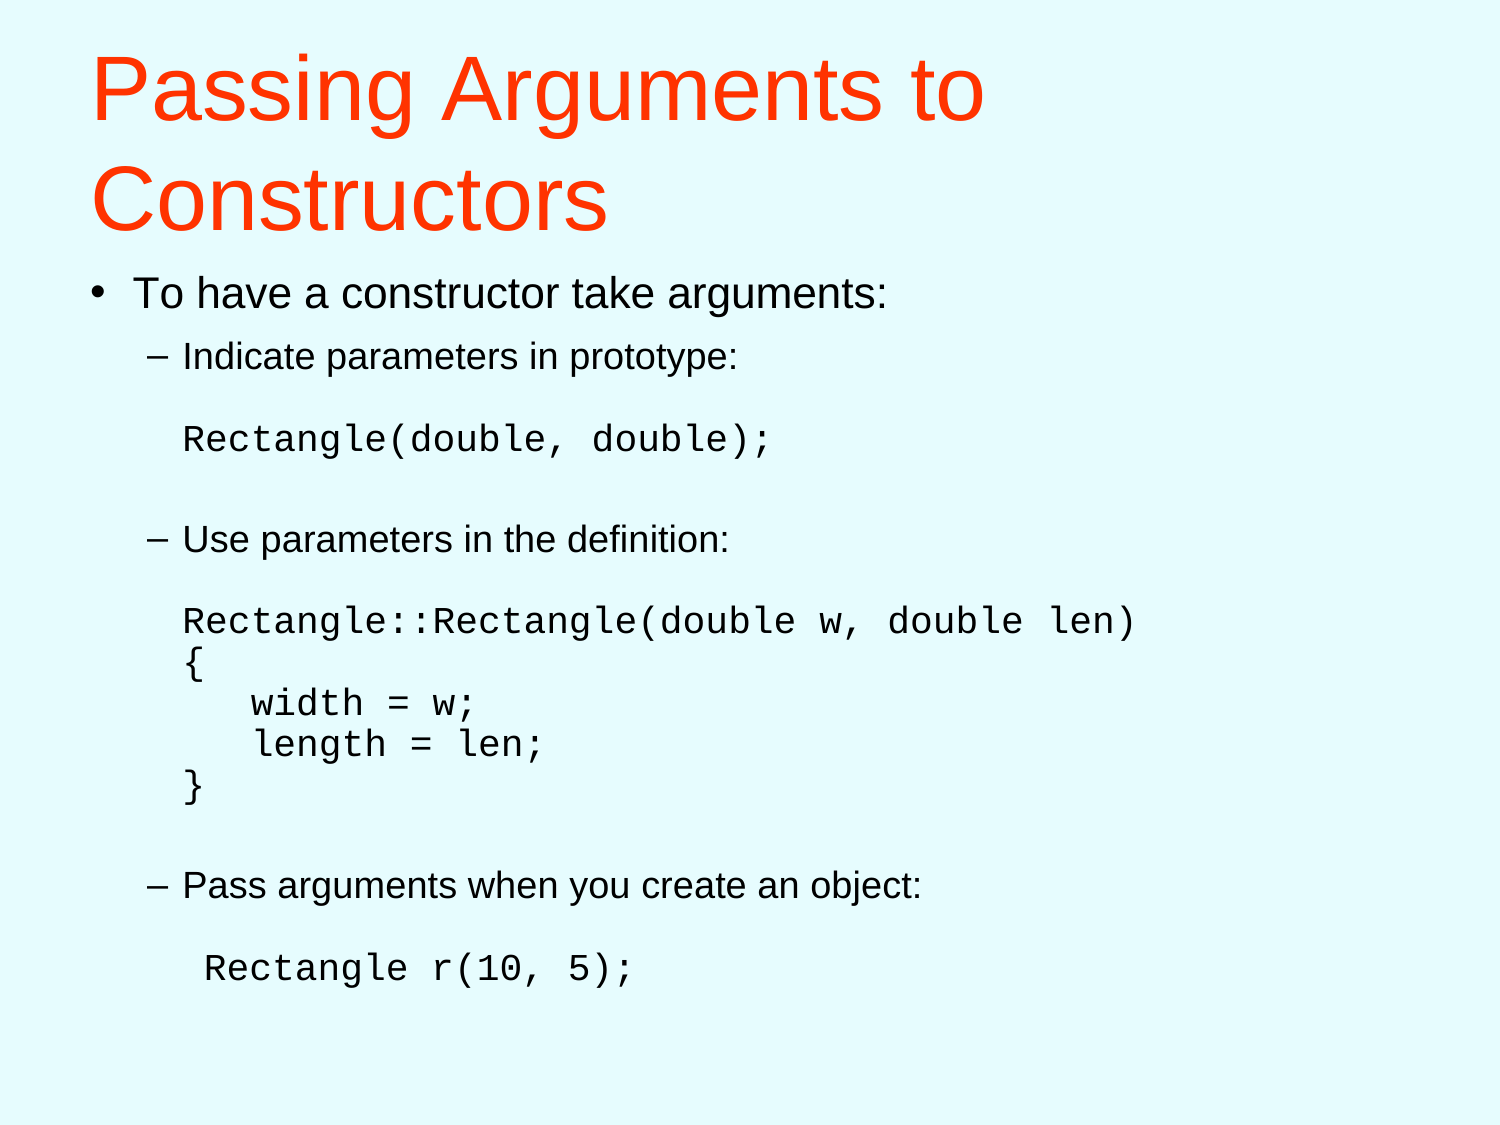

# Passing Arguments to Constructors
To have a constructor take arguments:
Indicate parameters in prototype:
Rectangle(double, double);
Use parameters in the definition:
Rectangle::Rectangle(double w, double len)
{
 width = w;
 length = len;
}
Pass arguments when you create an object:
	Rectangle r(10, 5);